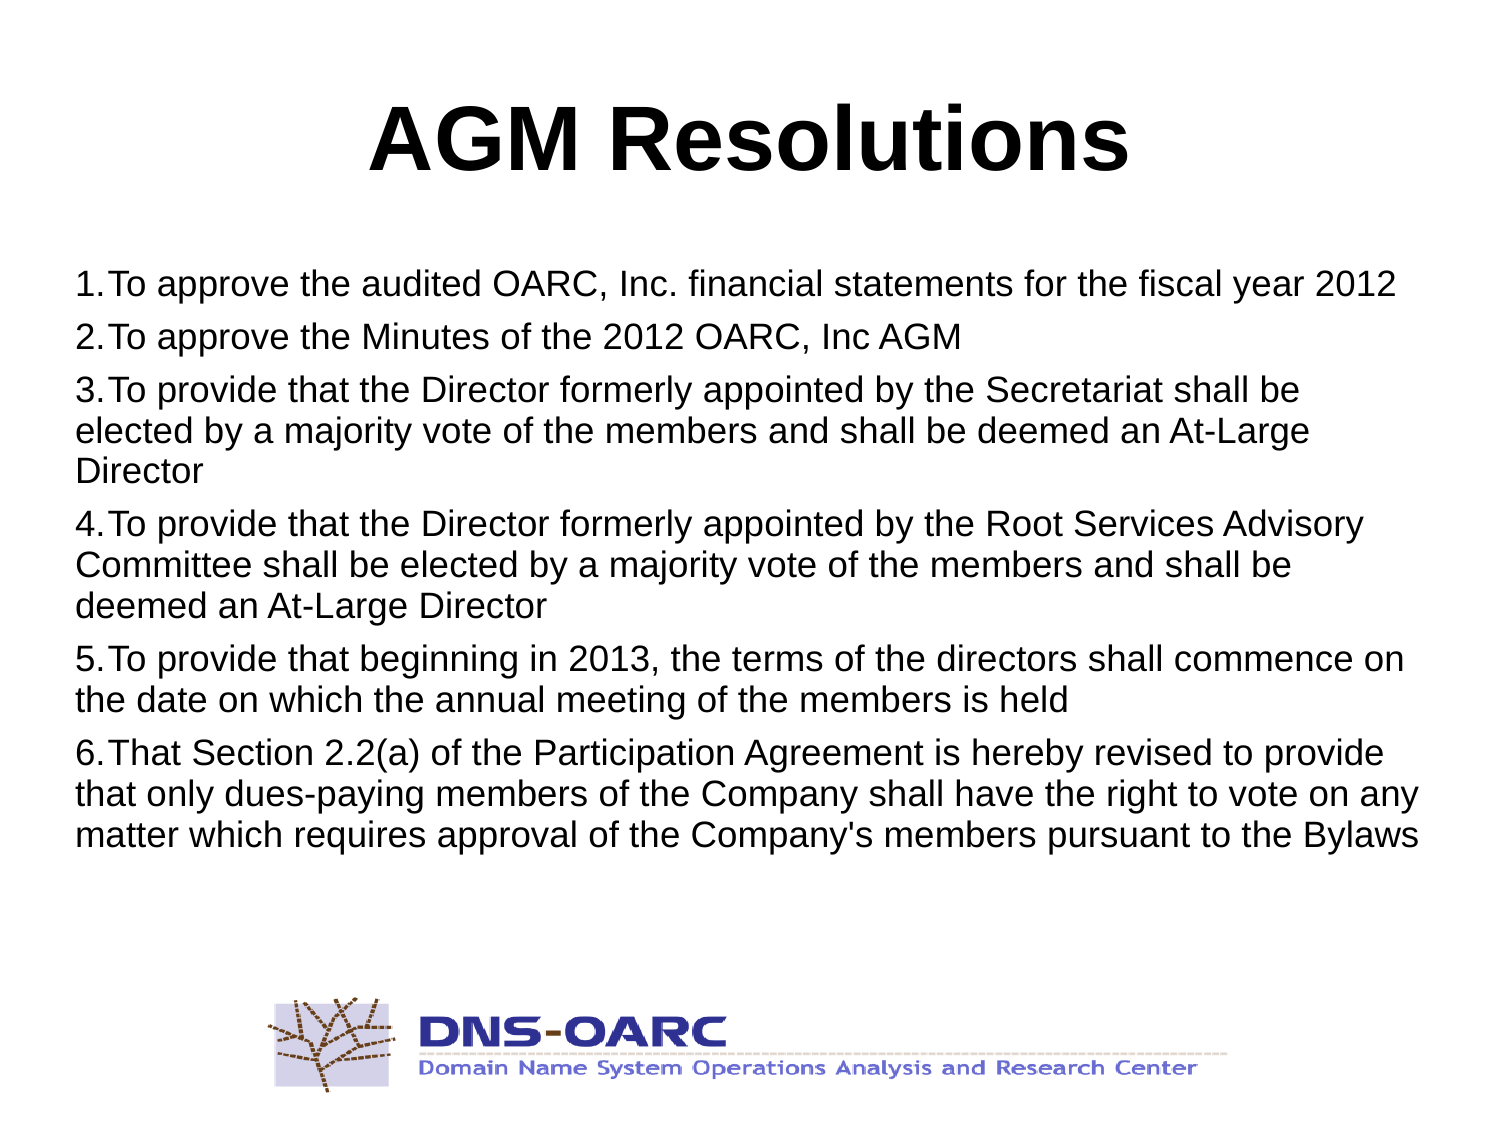

# AGM Resolutions
 To approve the audited OARC, Inc. financial statements for the fiscal year 2012
 To approve the Minutes of the 2012 OARC, Inc AGM
 To provide that the Director formerly appointed by the Secretariat shall be elected by a majority vote of the members and shall be deemed an At-Large Director
 To provide that the Director formerly appointed by the Root Services Advisory Committee shall be elected by a majority vote of the members and shall be deemed an At-Large Director
 To provide that beginning in 2013, the terms of the directors shall commence on the date on which the annual meeting of the members is held
 That Section 2.2(a) of the Participation Agreement is hereby revised to provide that only dues-paying members of the Company shall have the right to vote on any matter which requires approval of the Company's members pursuant to the Bylaws